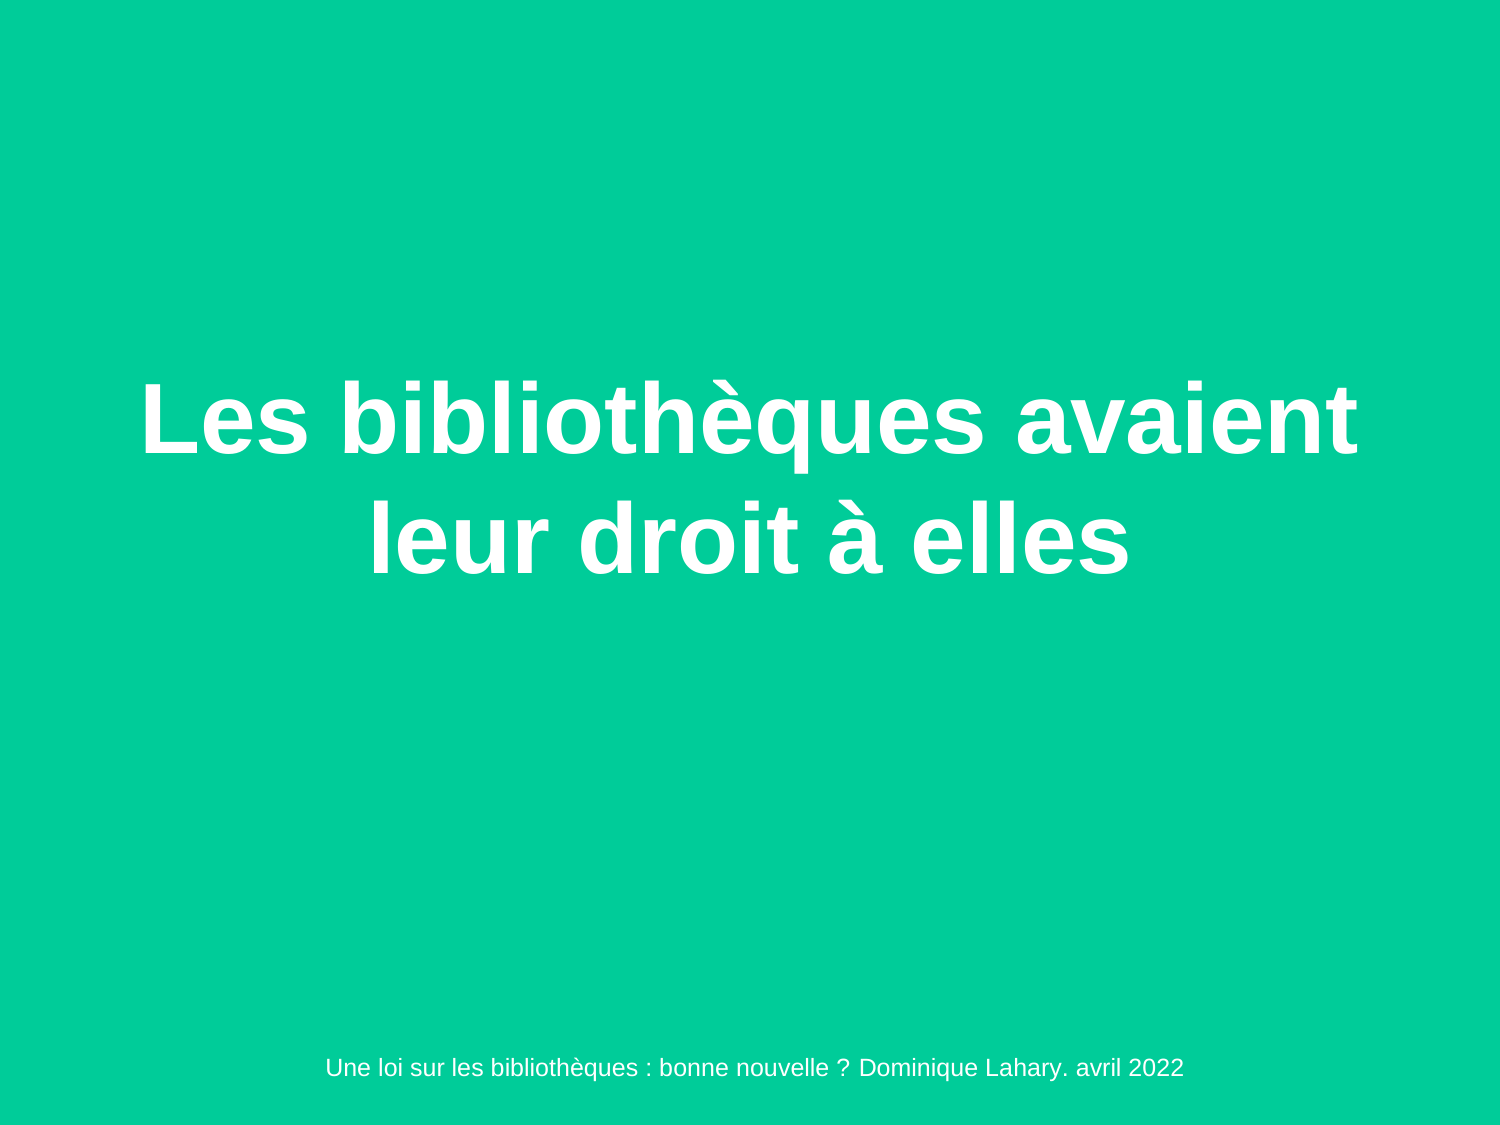

# Les bibliothèques avaient leur droit à elles
Une loi sur les bibliothèques : bonne nouvelle ? Dominique Lahary. avril 2022